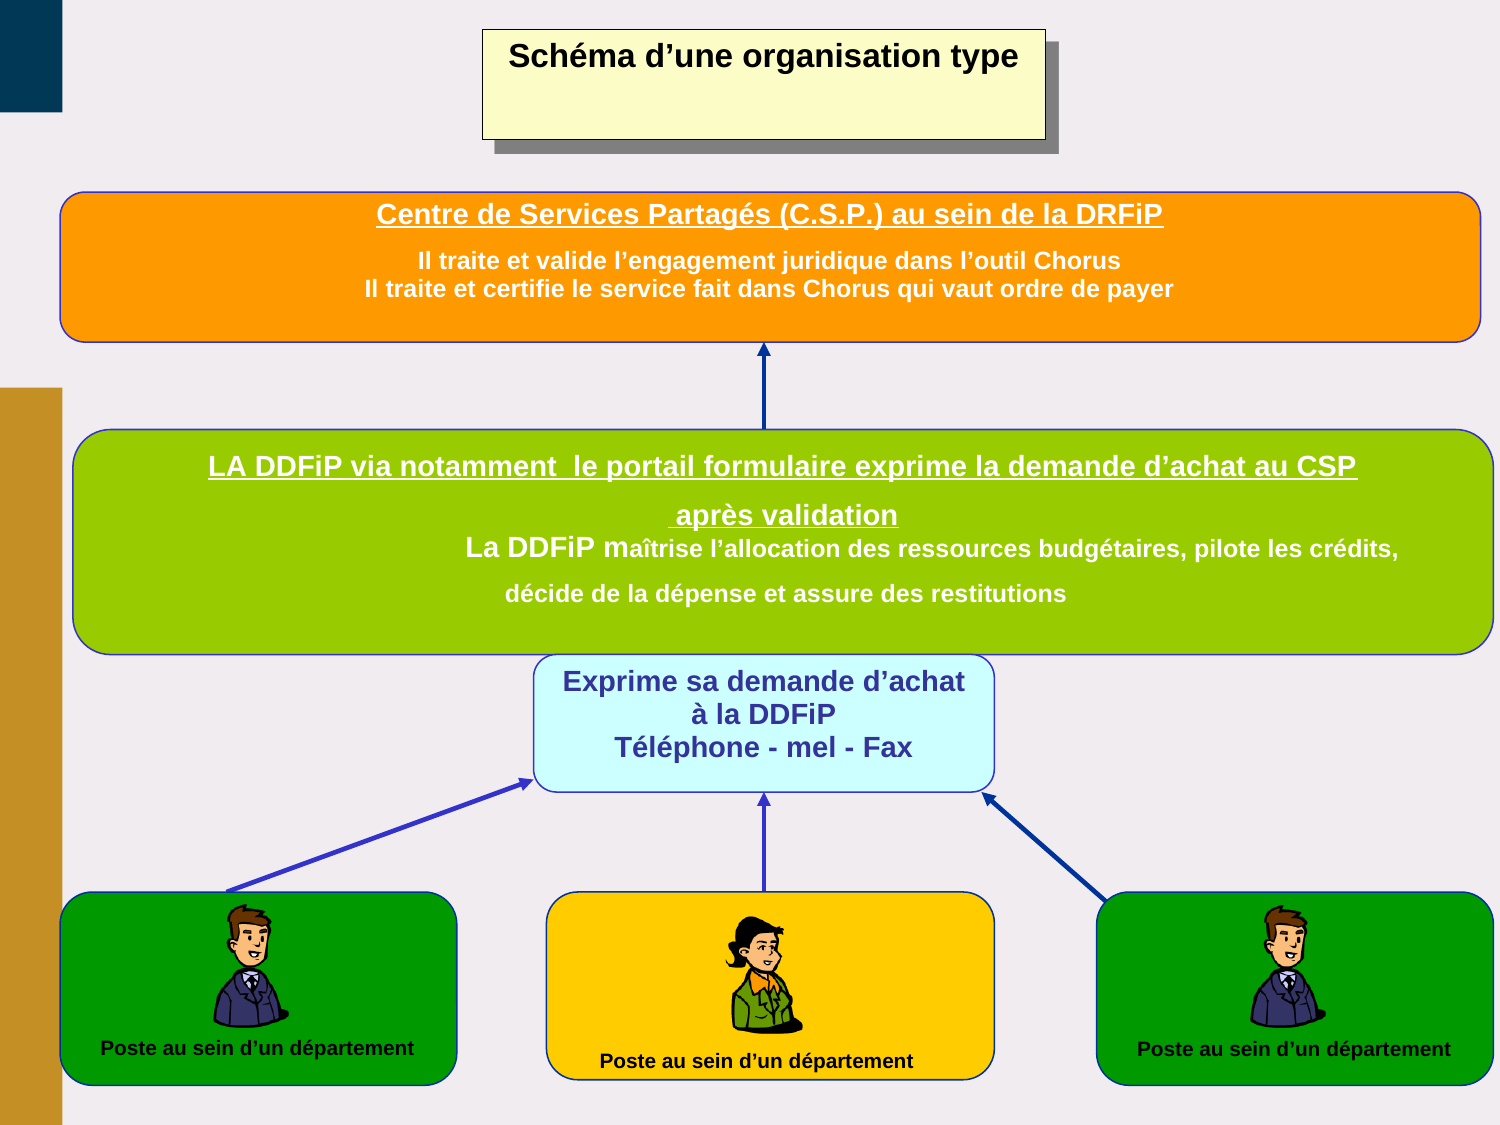

Schéma d’une organisation type
Centre de Services Partagés (C.S.P.) au sein de la DRFiP
Il traite et valide l’engagement juridique dans l’outil Chorus
Il traite et certifie le service fait dans Chorus qui vaut ordre de payer
LA DDFiP via notamment le portail formulaire exprime la demande d’achat au CSP
 après validation
		La DDFiP maîtrise l’allocation des ressources budgétaires, pilote les crédits,
 décide de la dépense et assure des restitutions
Exprime sa demande d’achat à la DDFiP
Téléphone - mel - Fax
Poste au sein d’un département
Poste au sein d’un département
Poste au sein d’un département
#